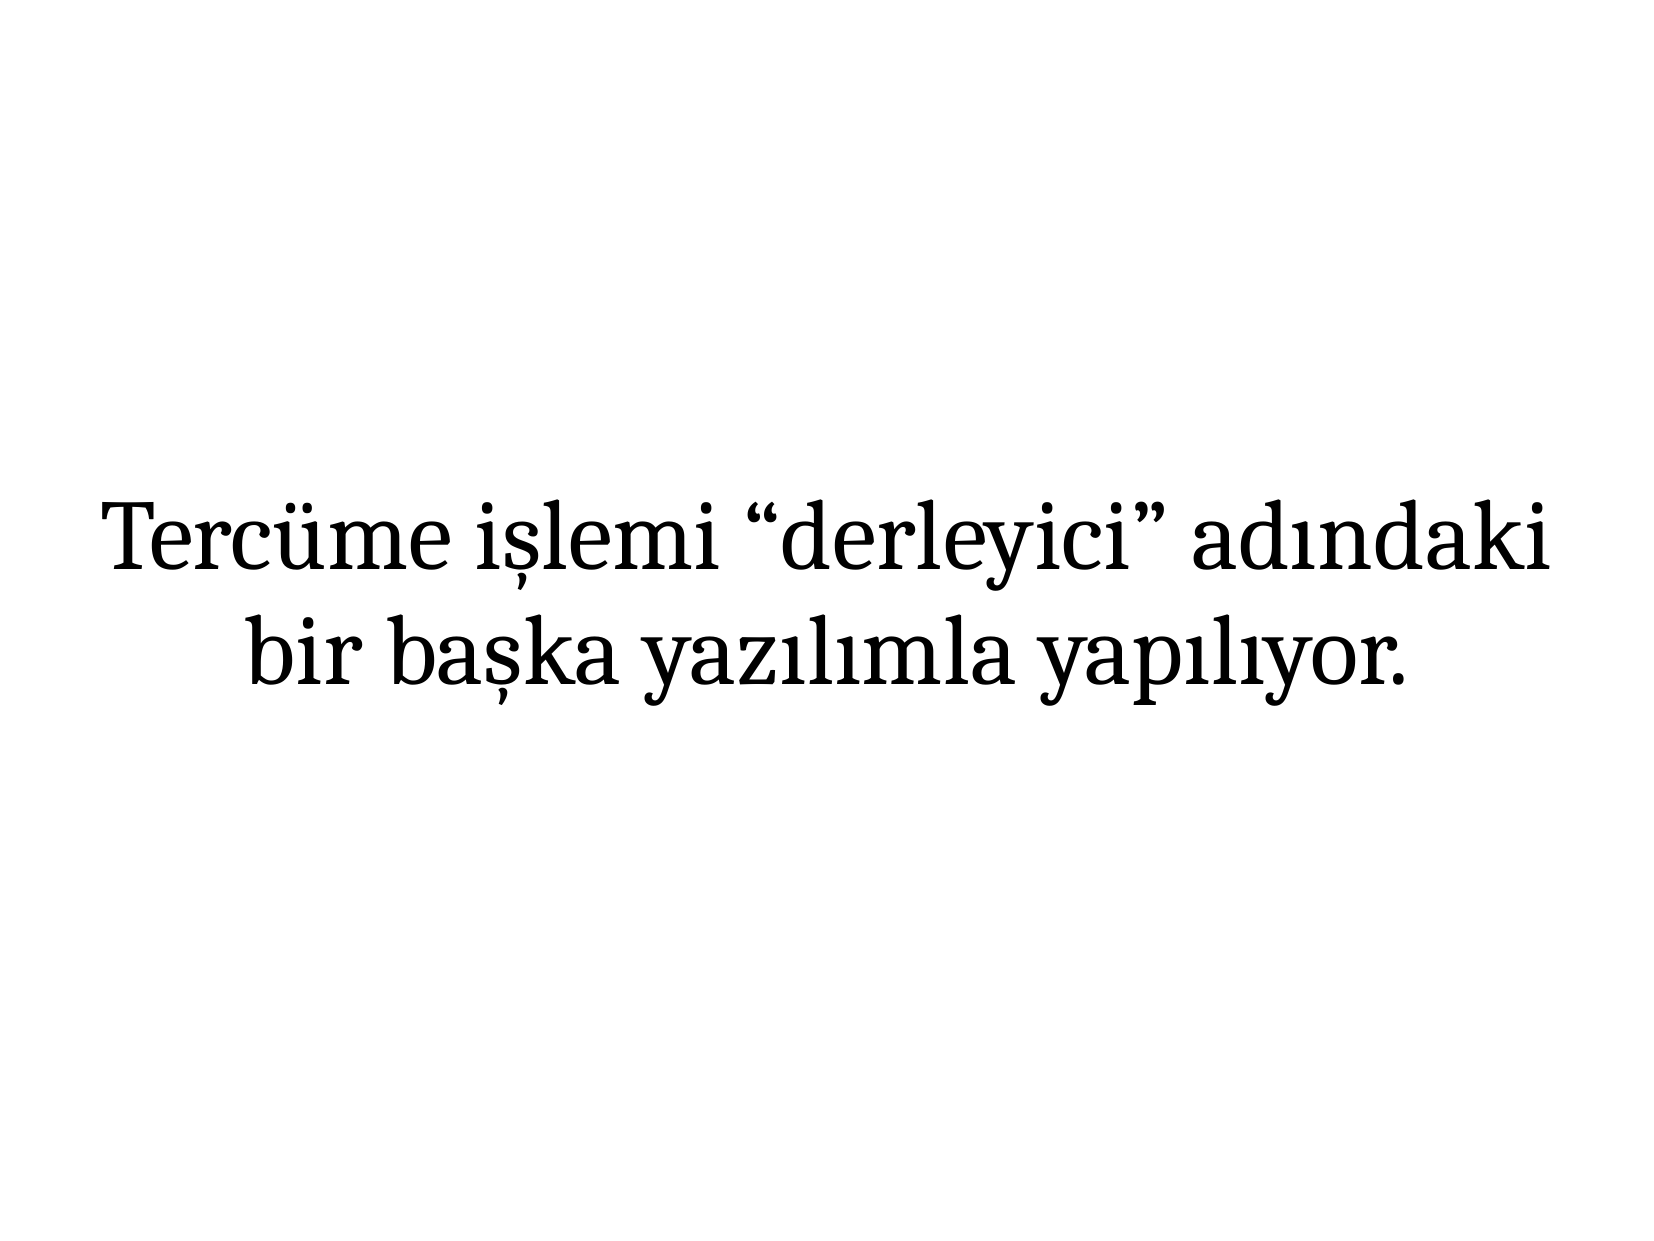

# Tercüme işlemi “derleyici” adındaki bir başka yazılımla yapılıyor.